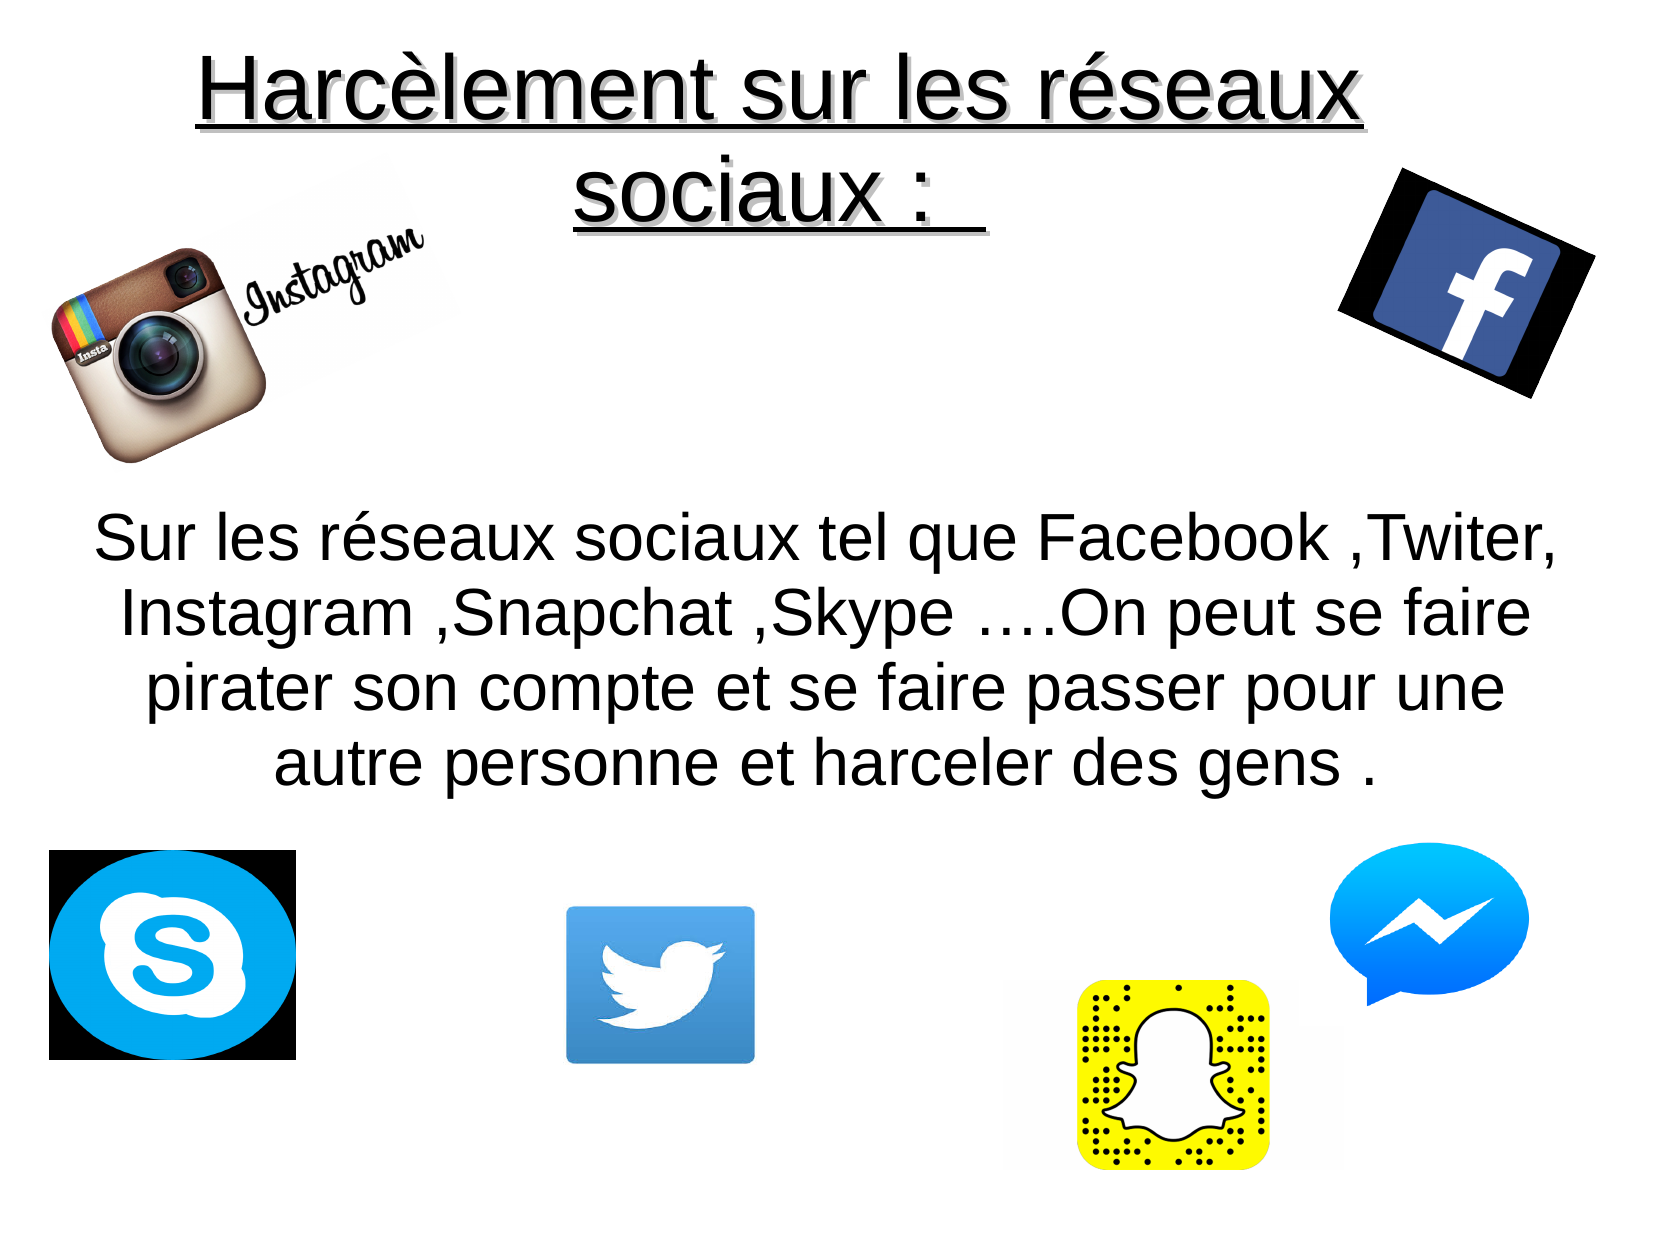

# Harcèlement sur les réseaux sociaux :
Sur les réseaux sociaux tel que Facebook ,Twiter, Instagram ,Snapchat ,Skype ….On peut se faire pirater son compte et se faire passer pour une autre personne et harceler des gens .